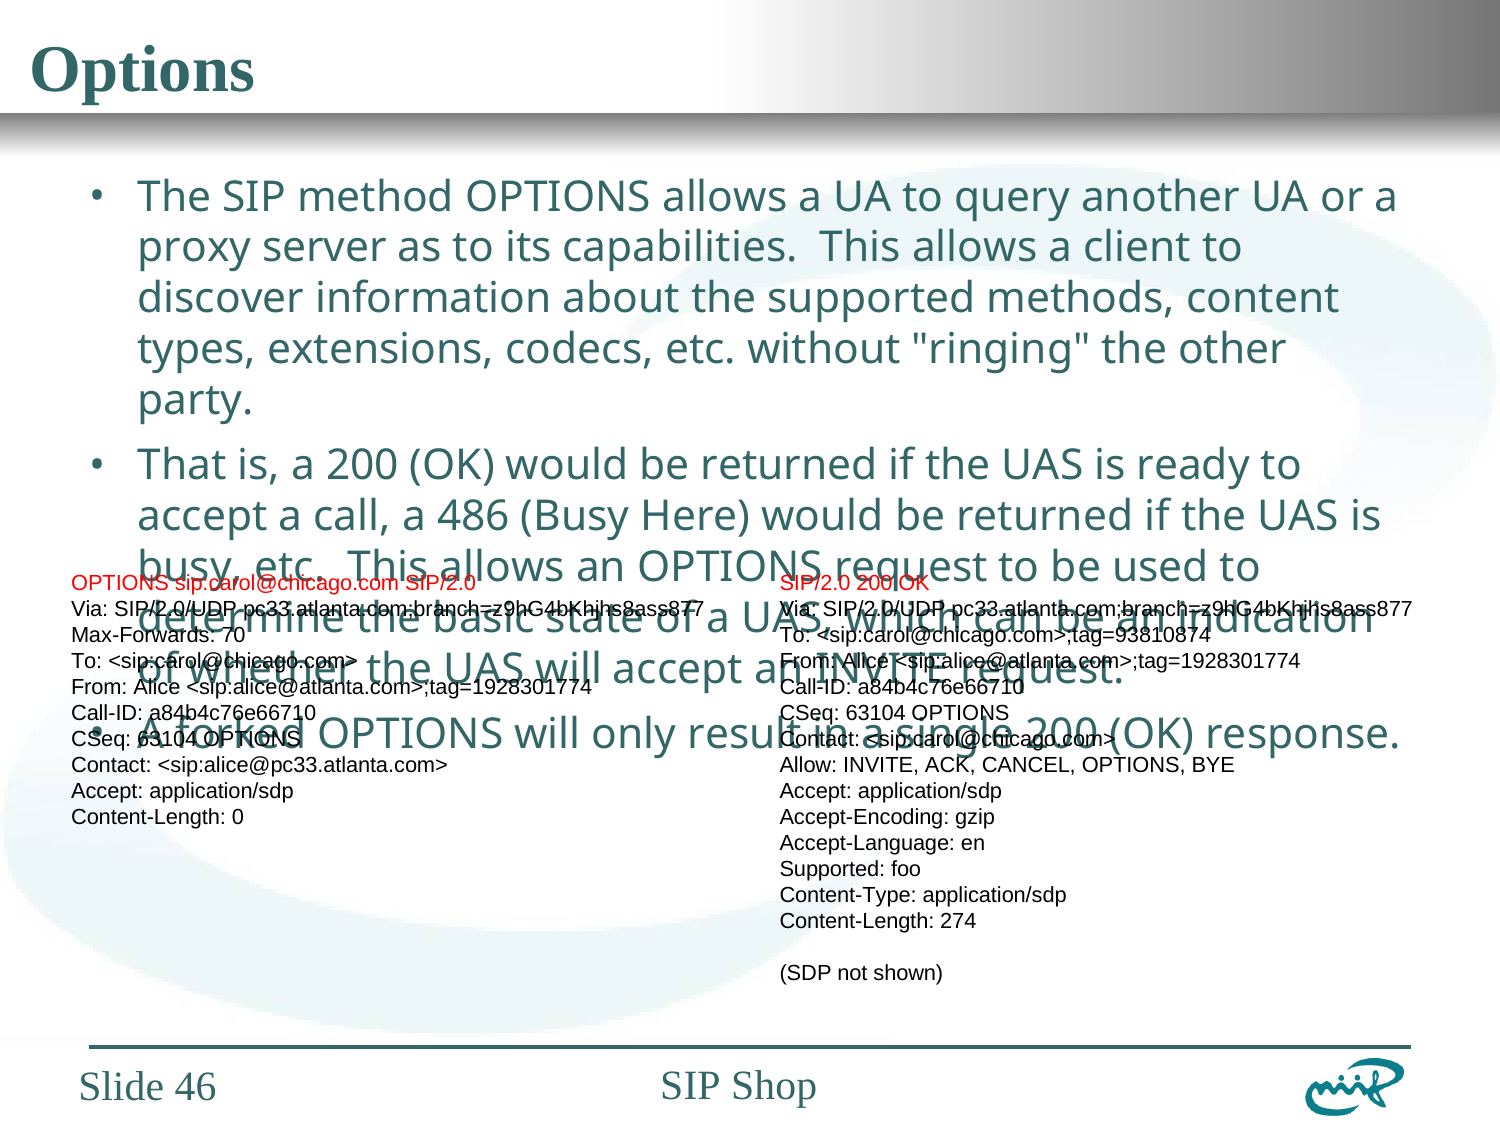

# Options
The SIP method OPTIONS allows a UA to query another UA or a proxy server as to its capabilities. This allows a client to discover information about the supported methods, content types, extensions, codecs, etc. without "ringing" the other party.
That is, a 200 (OK) would be returned if the UAS is ready to accept a call, a 486 (Busy Here) would be returned if the UAS is busy, etc. This allows an OPTIONS request to be used to determine the basic state of a UAS, which can be an indication of whether the UAS will accept an INVITE request.
A forked OPTIONS will only result in a single 200 (OK) response.
OPTIONS sip:carol@chicago.com SIP/2.0
Via: SIP/2.0/UDP pc33.atlanta.com;branch=z9hG4bKhjhs8ass877
Max-Forwards: 70
To: <sip:carol@chicago.com>
From: Alice <sip:alice@atlanta.com>;tag=1928301774
Call-ID: a84b4c76e66710
CSeq: 63104 OPTIONS
Contact: <sip:alice@pc33.atlanta.com>
Accept: application/sdp
Content-Length: 0
SIP/2.0 200 OK
Via: SIP/2.0/UDP pc33.atlanta.com;branch=z9hG4bKhjhs8ass877
To: <sip:carol@chicago.com>;tag=93810874
From: Alice <sip:alice@atlanta.com>;tag=1928301774
Call-ID: a84b4c76e66710
CSeq: 63104 OPTIONS
Contact: <sip:carol@chicago.com>
Allow: INVITE, ACK, CANCEL, OPTIONS, BYE
Accept: application/sdp
Accept-Encoding: gzip
Accept-Language: en
Supported: foo
Content-Type: application/sdp
Content-Length: 274
(SDP not shown)
46